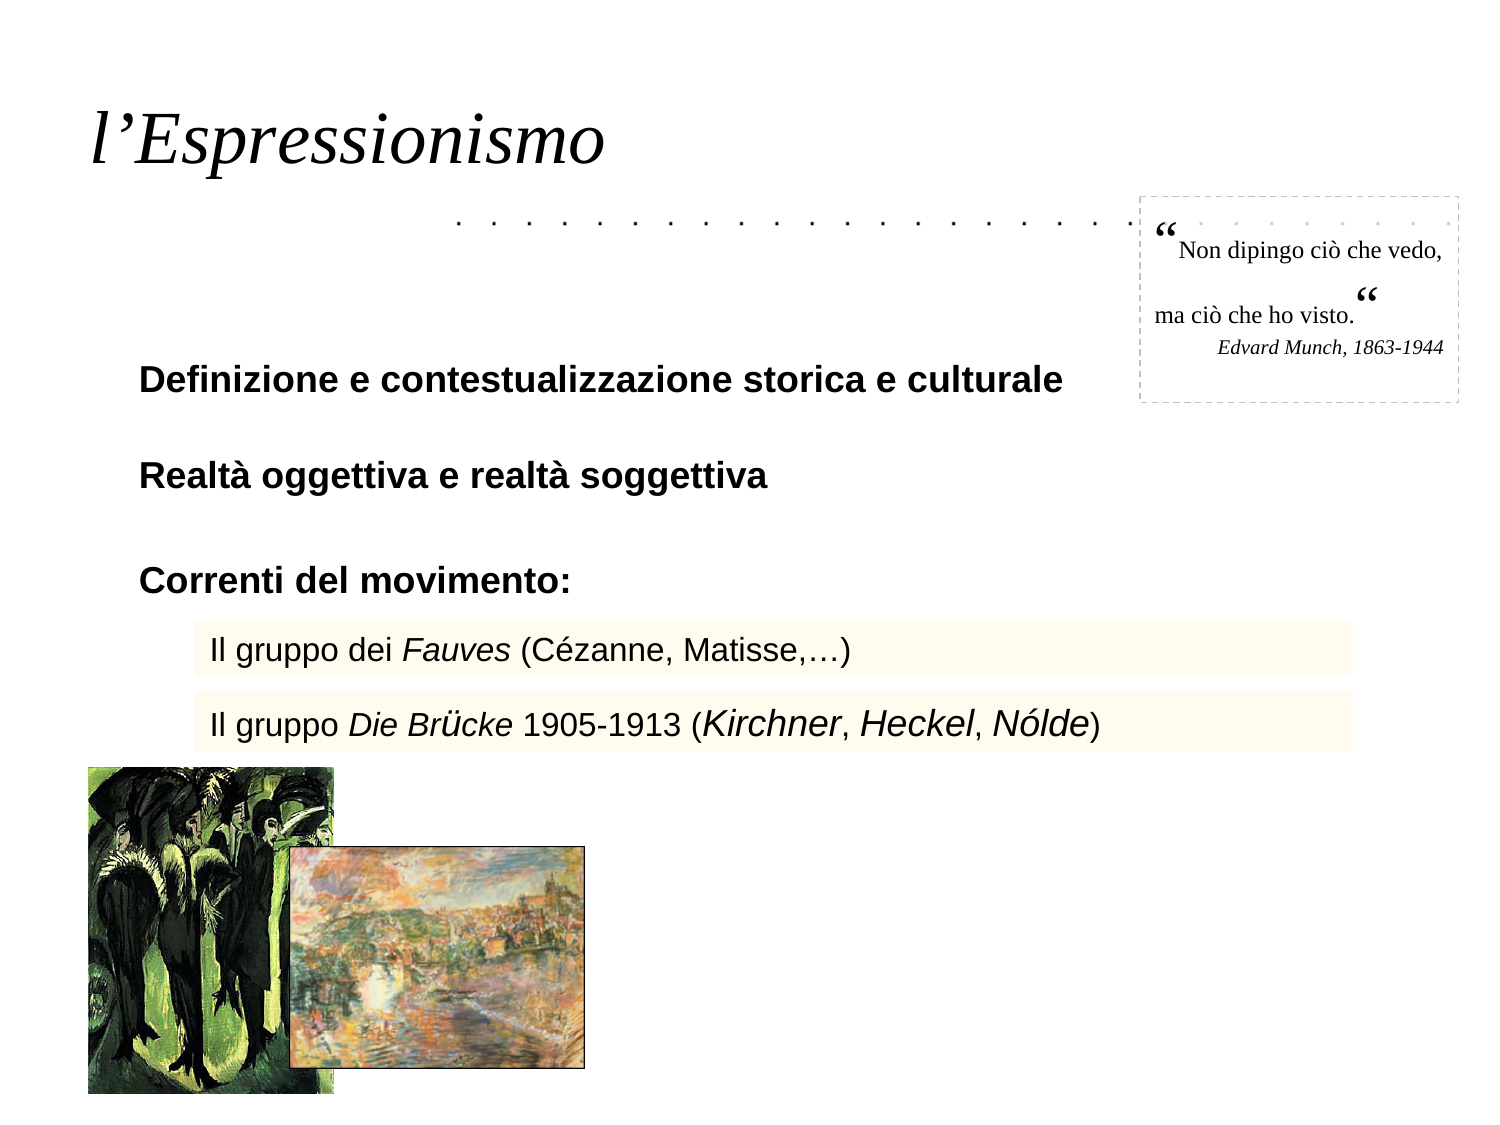

# l’Espressionismo
“Non dipingo ciò che vedo, ma ciò che ho visto.“
Edvard Munch, 1863-1944
Definizione e contestualizzazione storica e culturale
Realtà oggettiva e realtà soggettiva
Correnti del movimento:
Il gruppo dei Fauves (Cézanne, Matisse,…)
Il gruppo Die Brücke 1905-1913 (Kirchner, Heckel, Nólde)